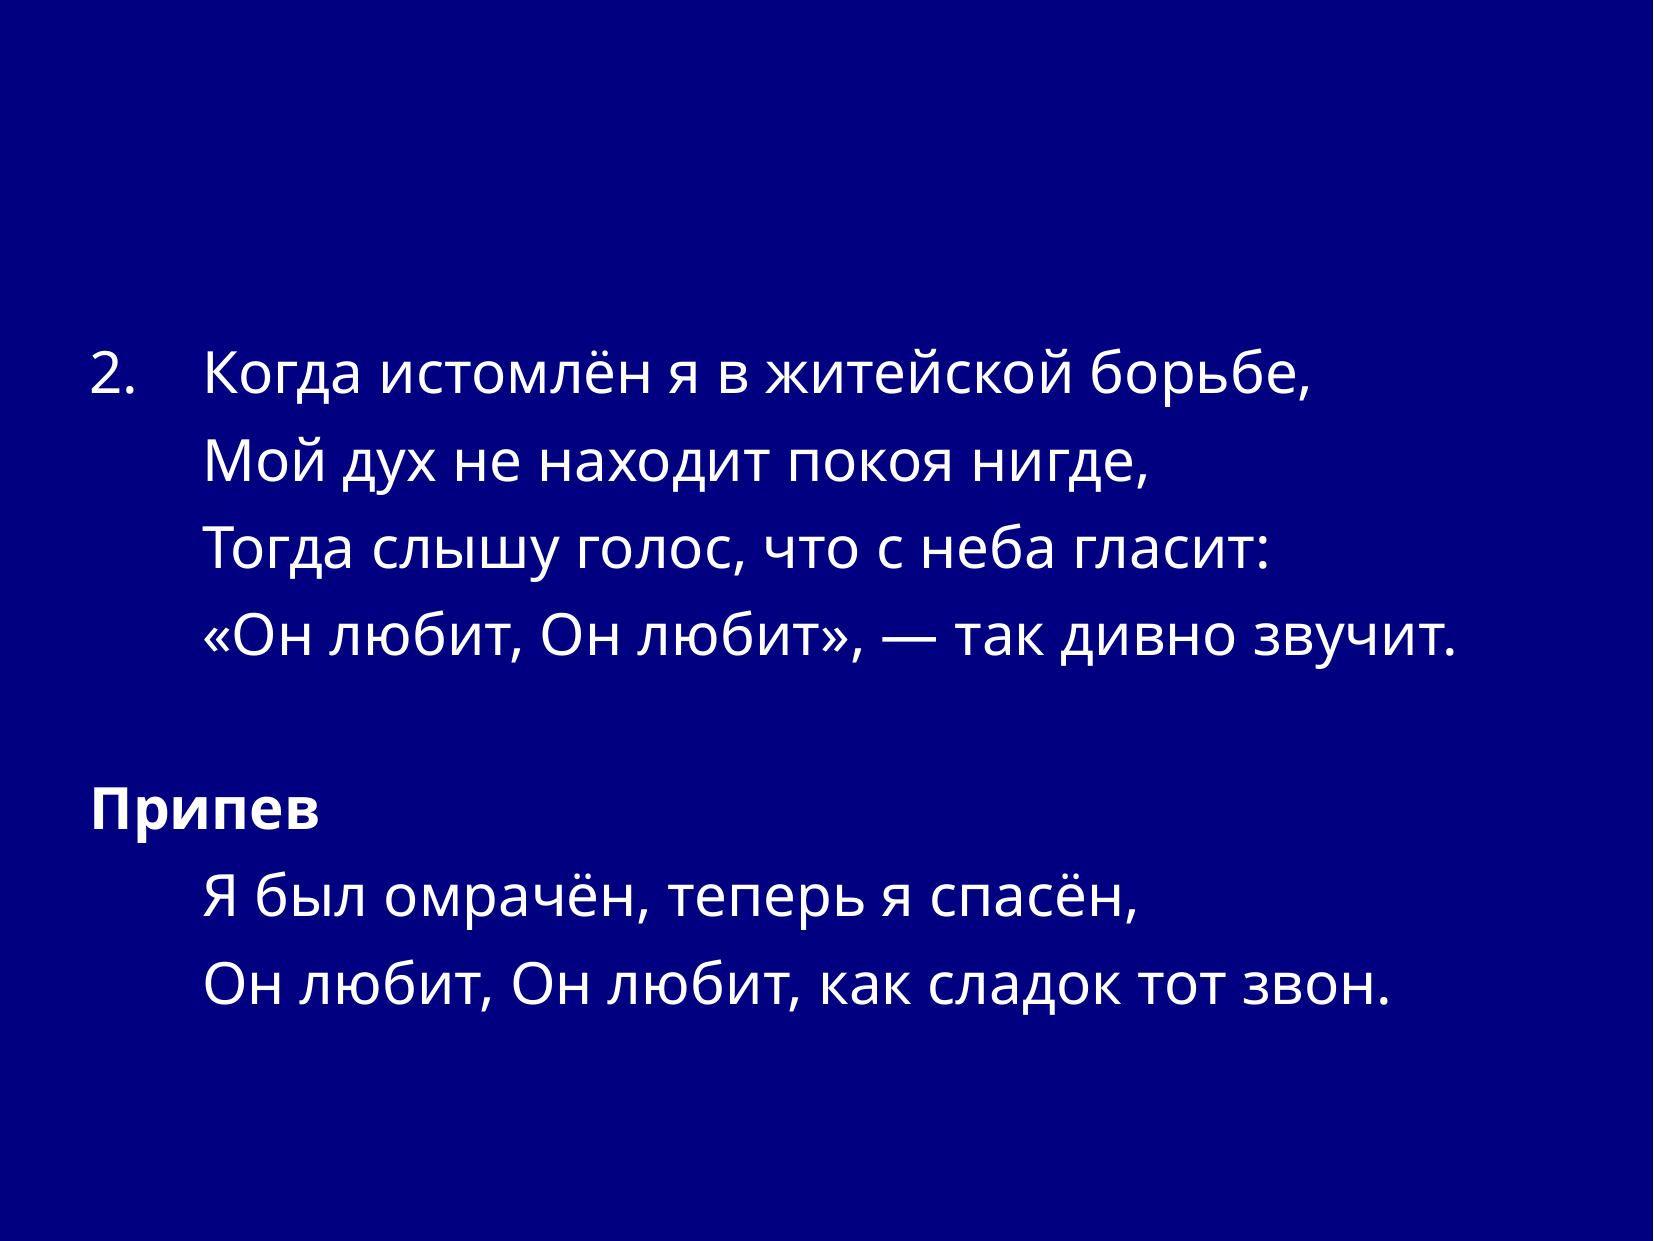

2.	Когда истомлён я в житейской борьбе,
	Мой дух не находит покоя нигде,
	Тогда слышу голос, что с неба гласит:
	«Он любит, Он любит», — так дивно звучит.
Припев
	Я был омрачён, теперь я спасён,
	Он любит, Он любит, как сладок тот звон.